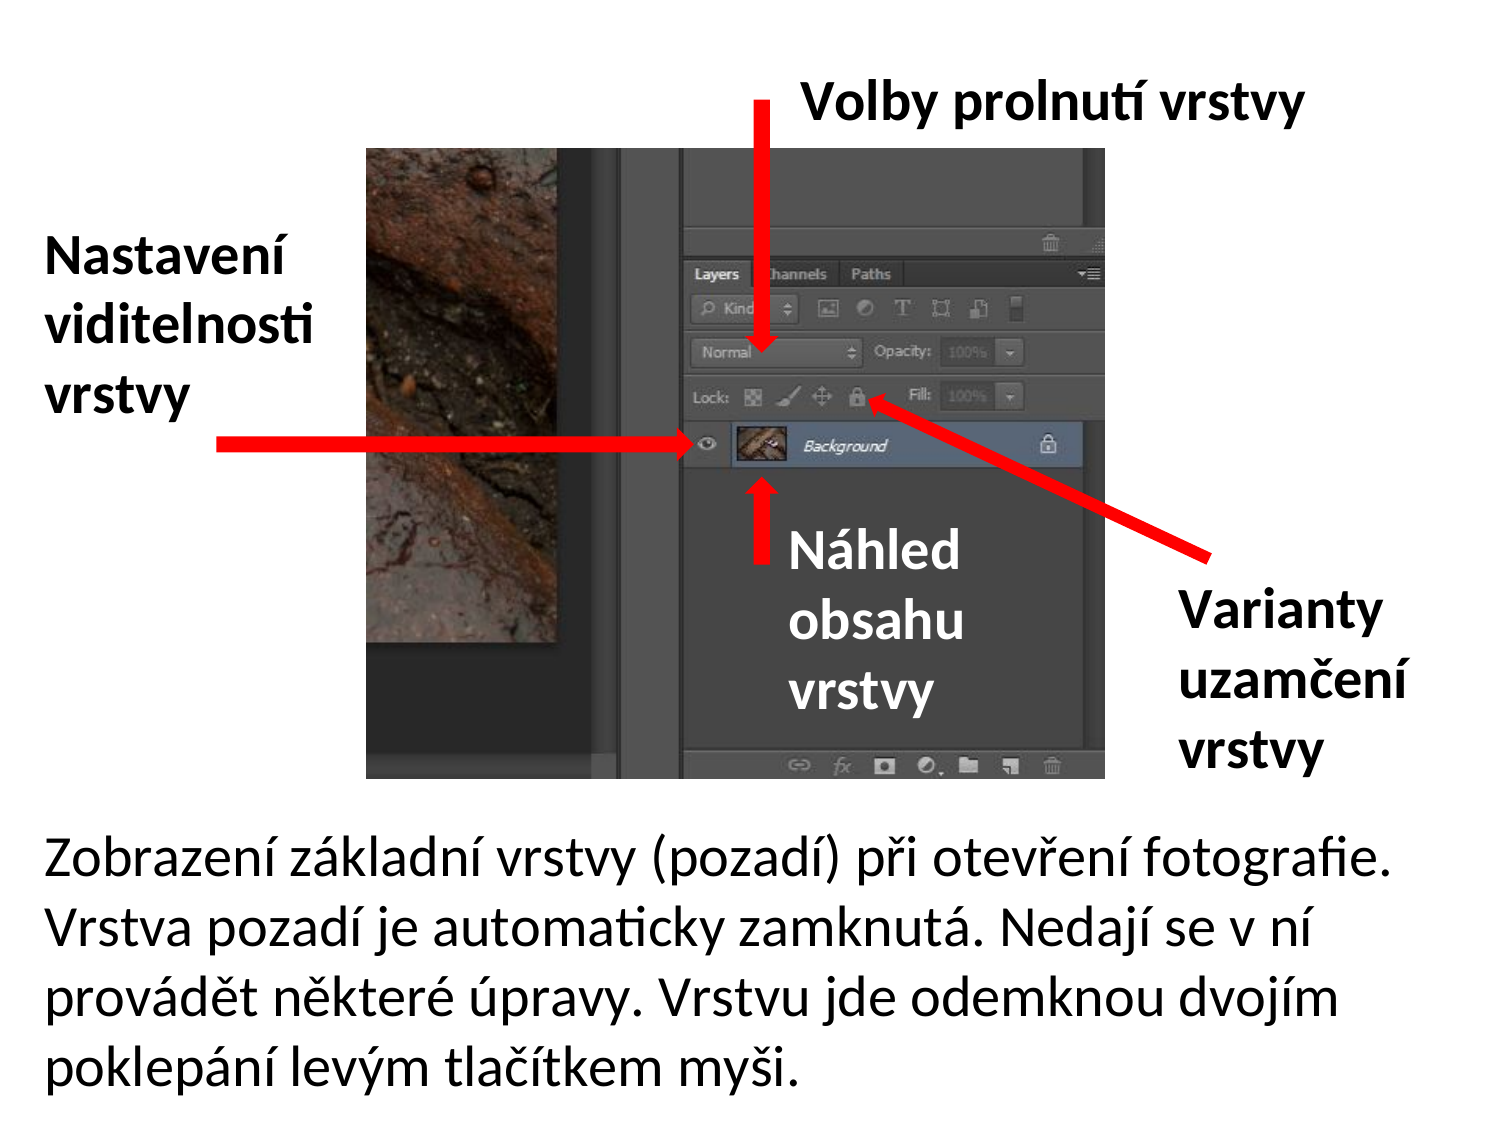

Volby prolnutí vrstvy
Nastavení viditelnosti vrstvy
Náhled obsahu vrstvy
Varianty uzamčení vrstvy
Zobrazení základní vrstvy (pozadí) při otevření fotografie. Vrstva pozadí je automaticky zamknutá. Nedají se v ní provádět některé úpravy. Vrstvu jde odemknou dvojím poklepání levým tlačítkem myši.